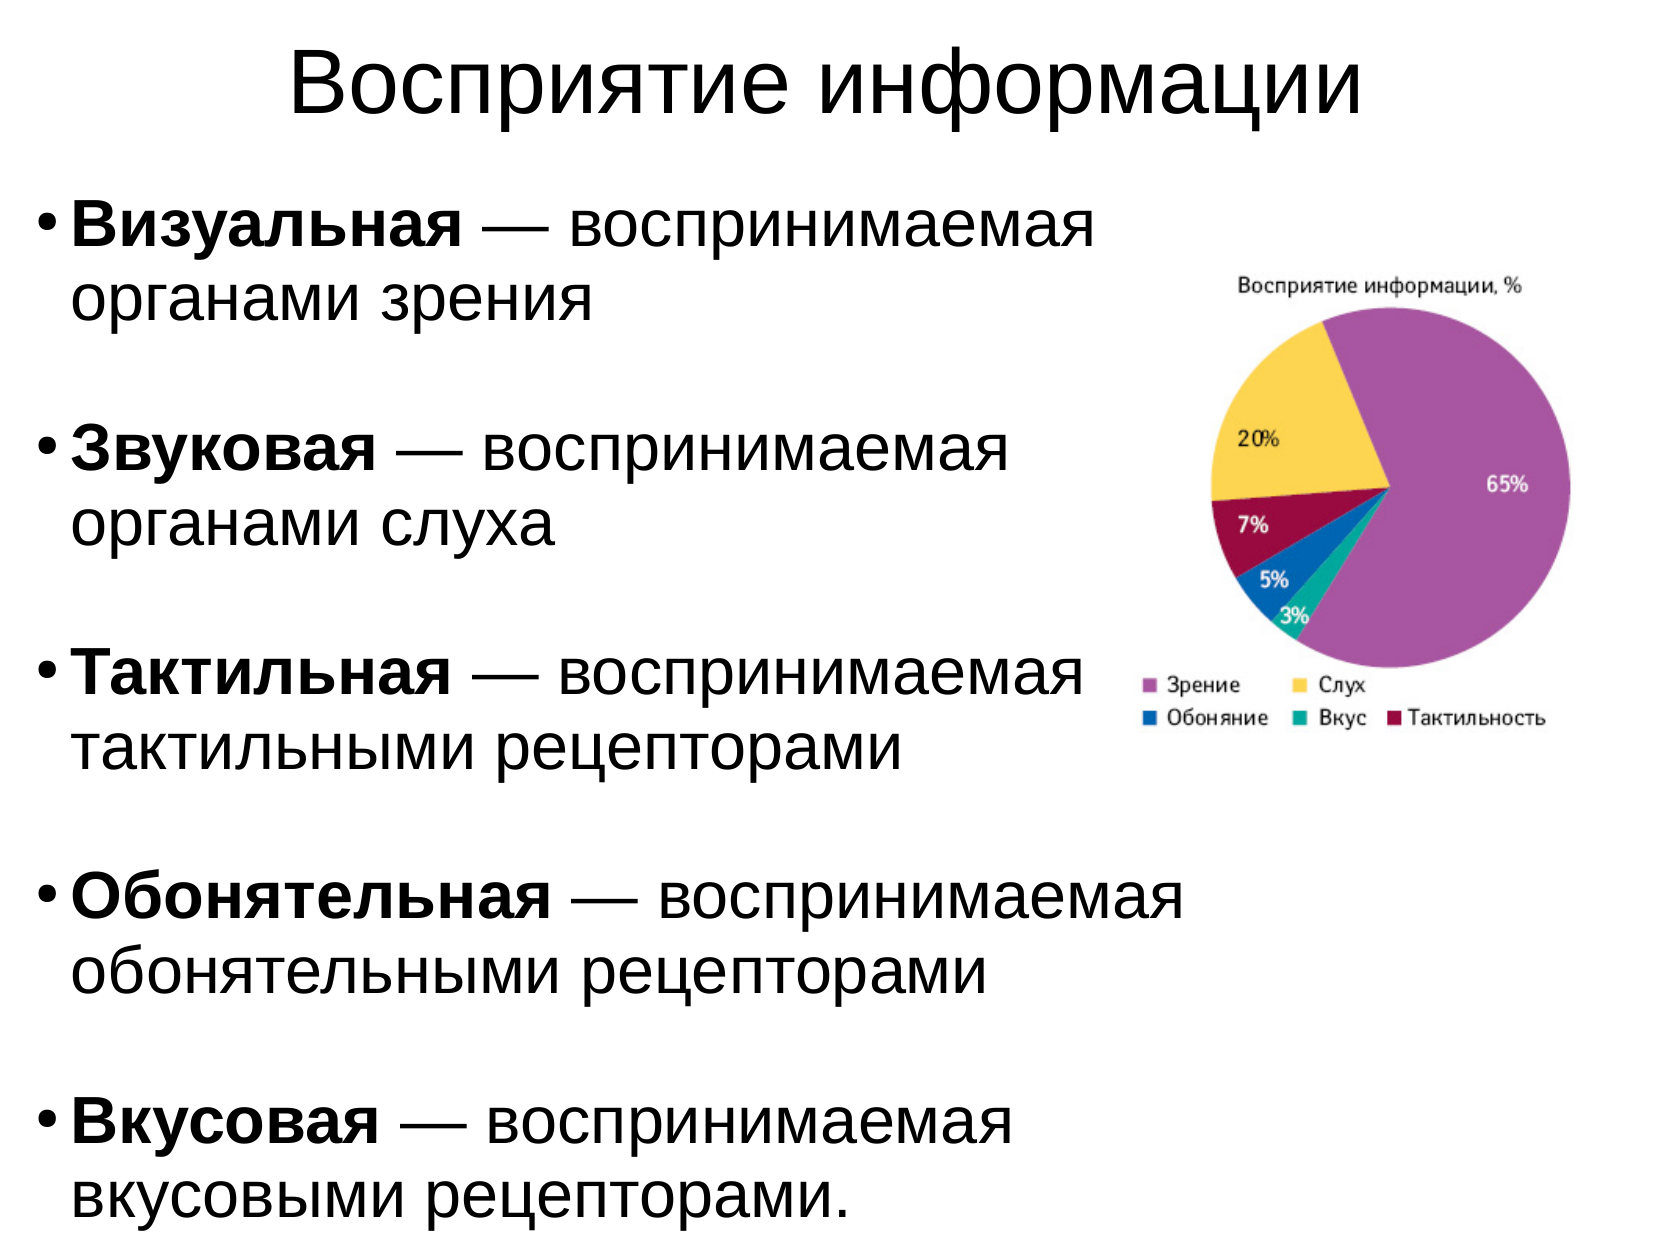

# Восприятие информации
Визуальная — воспринимаемая органами зрения
Звуковая — воспринимаемая органами слуха
Тактильная — воспринимаемая тактильными рецепторами
Обонятельная — воспринимаемая обонятельными рецепторами
Вкусовая — воспринимаемая вкусовыми рецепторами.